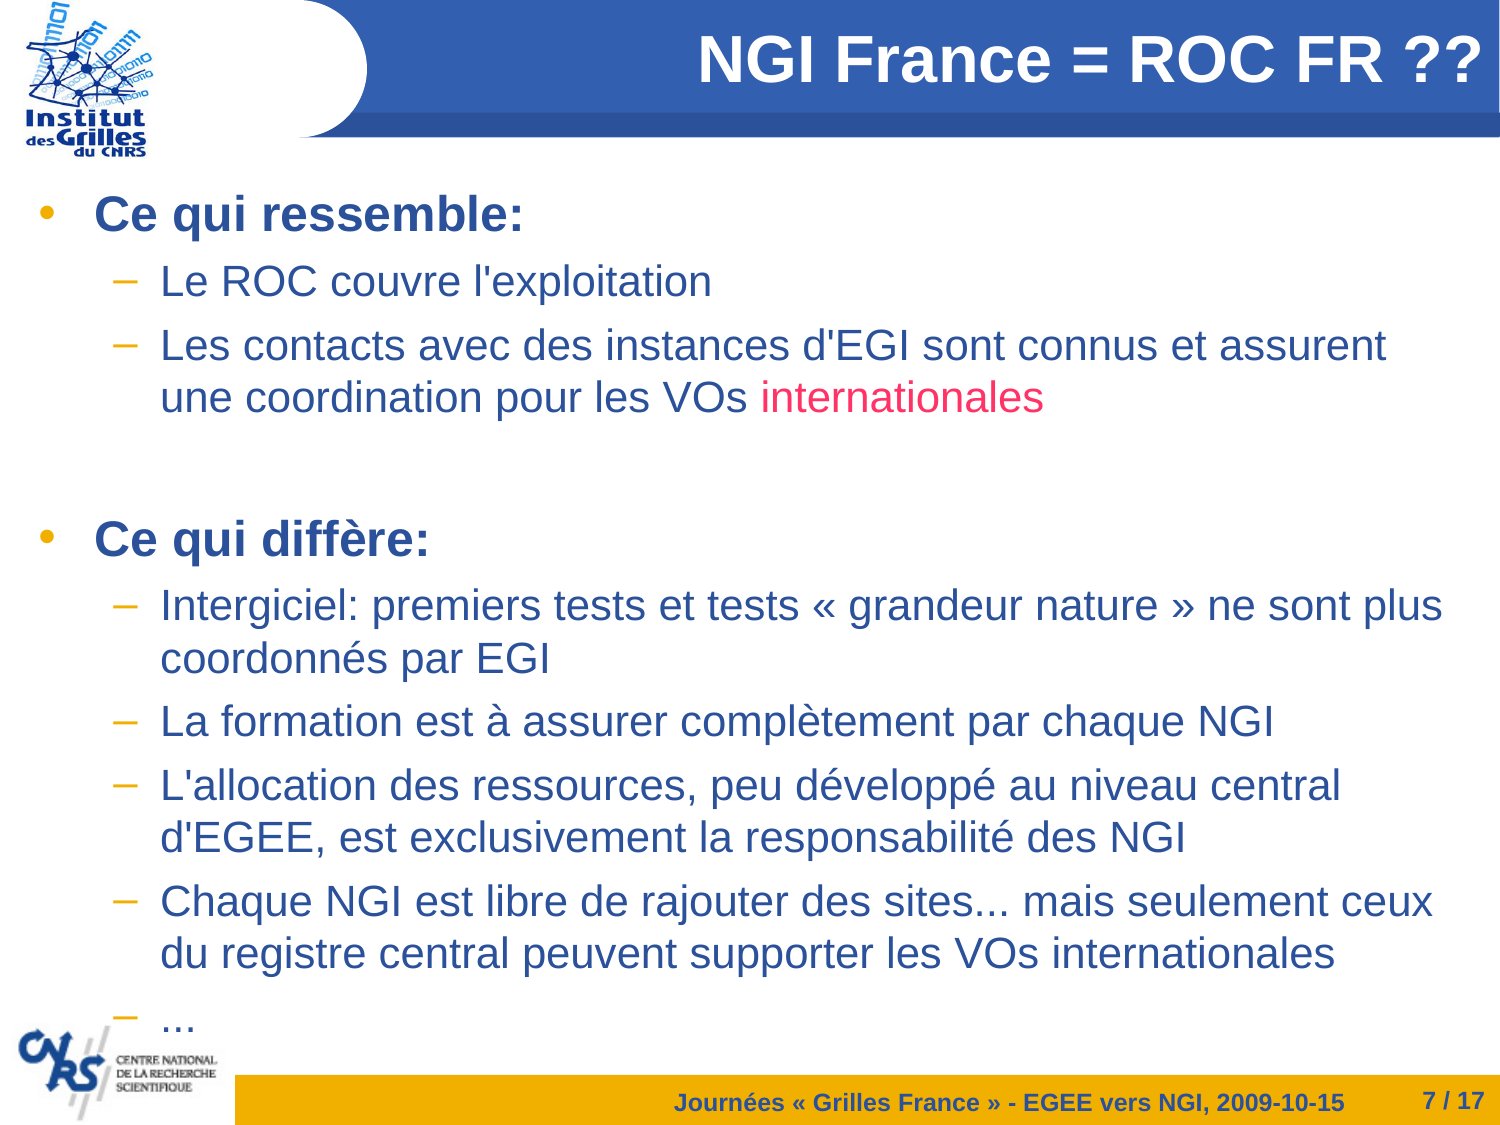

# NGI France = ROC FR ??
Ce qui ressemble:
Le ROC couvre l'exploitation
Les contacts avec des instances d'EGI sont connus et assurent une coordination pour les VOs internationales
Ce qui diffère:
Intergiciel: premiers tests et tests « grandeur nature » ne sont plus coordonnés par EGI
La formation est à assurer complètement par chaque NGI
L'allocation des ressources, peu développé au niveau central d'EGEE, est exclusivement la responsabilité des NGI
Chaque NGI est libre de rajouter des sites... mais seulement ceux du registre central peuvent supporter les VOs internationales
...
Journées « Grilles France » - EGEE vers NGI, 2009-10-15